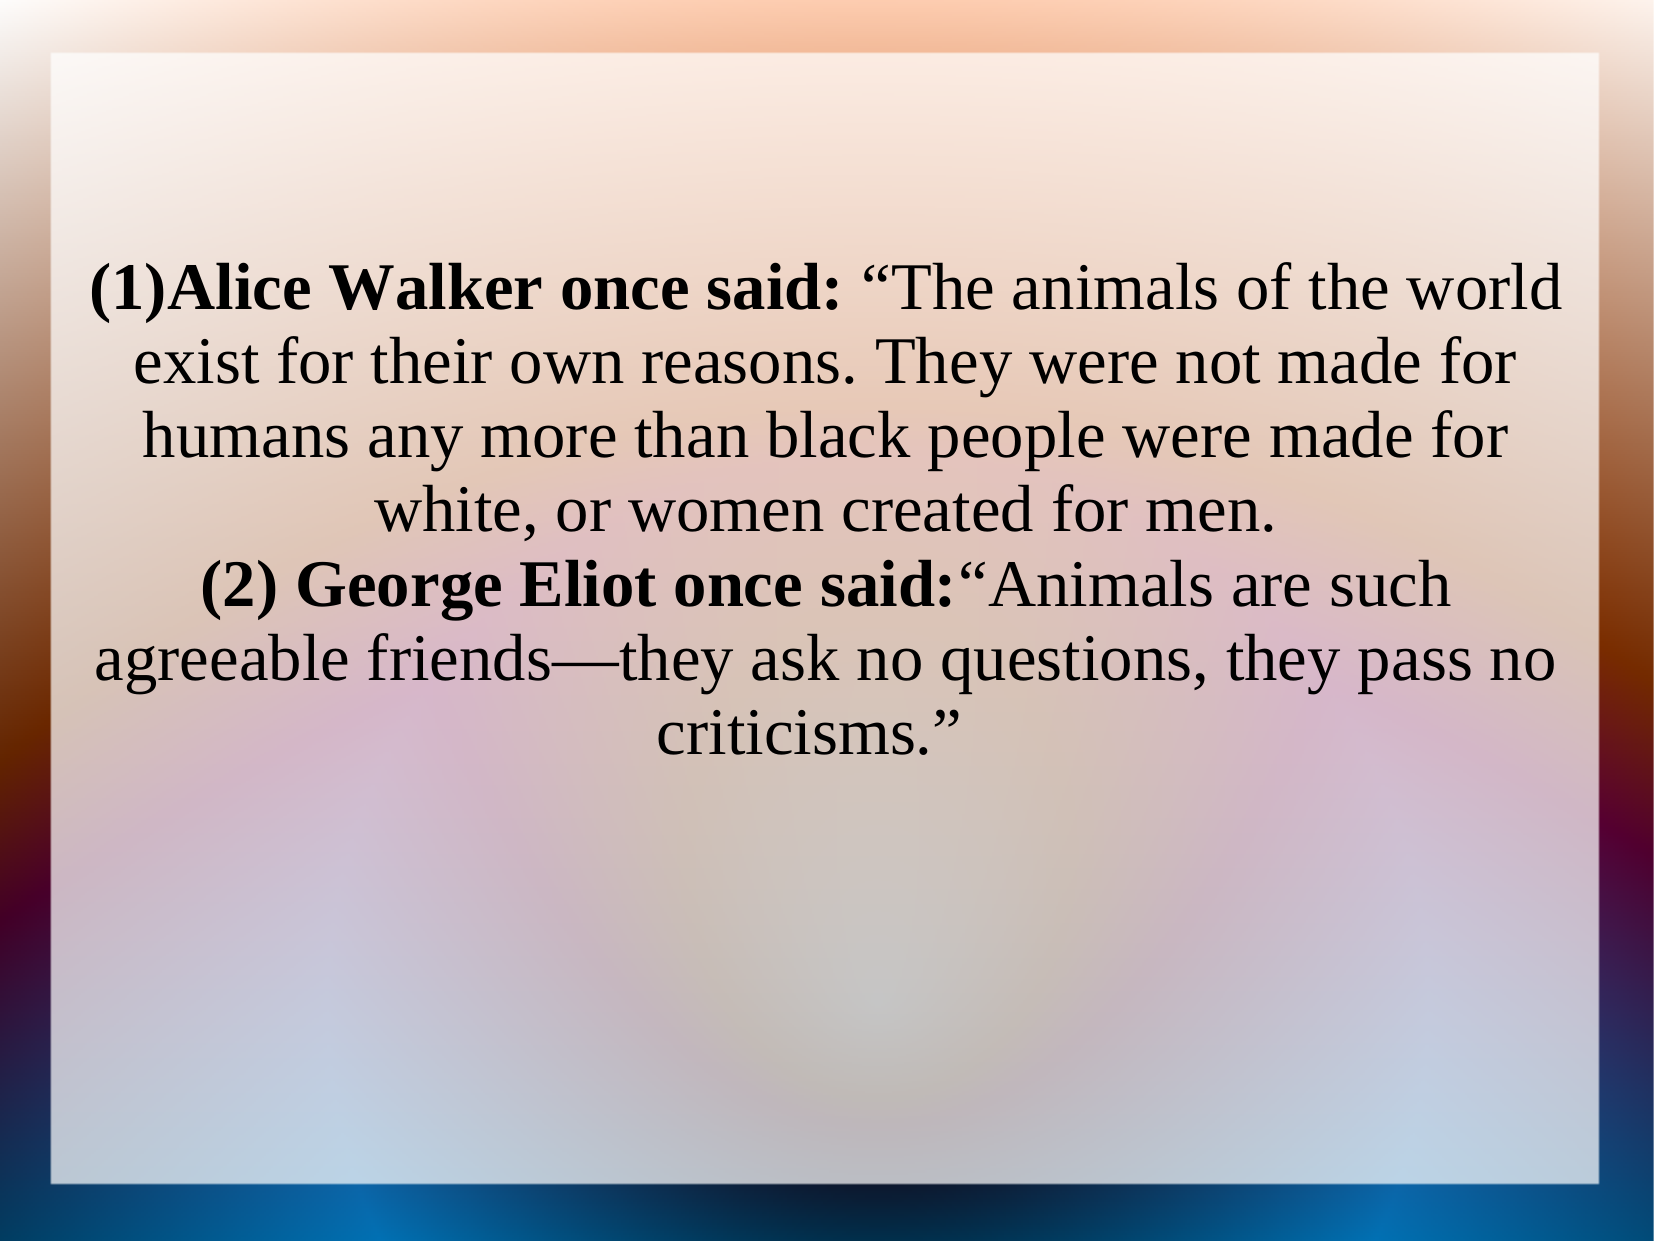

# Alice Walker once said: “The animals of the world exist for their own reasons. They were not made for humans any more than black people were made for white, or women created for men.
 George Eliot once said:“Animals are such agreeable friends―they ask no questions, they pass no criticisms.”